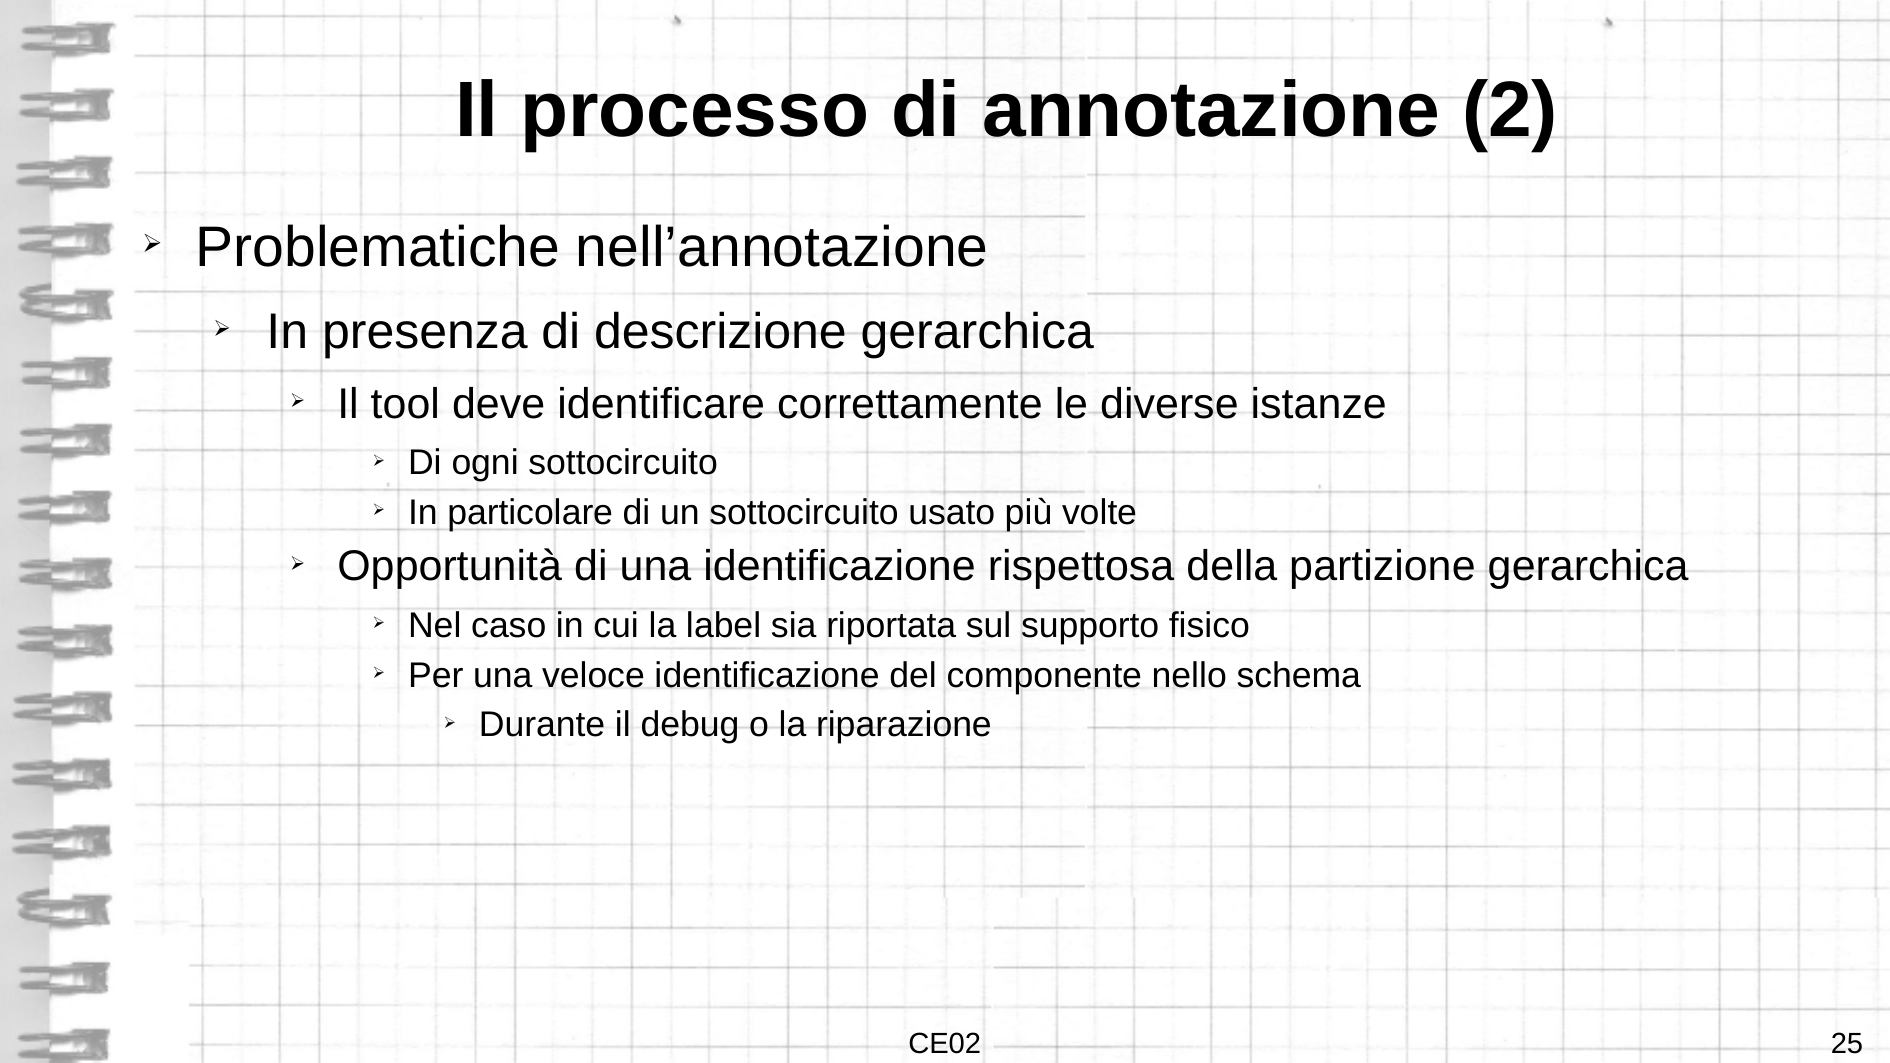

# Il processo di annotazione (2)
Problematiche nell’annotazione
In presenza di descrizione gerarchica
Il tool deve identificare correttamente le diverse istanze
Di ogni sottocircuito
In particolare di un sottocircuito usato più volte
Opportunità di una identificazione rispettosa della partizione gerarchica
Nel caso in cui la label sia riportata sul supporto fisico
Per una veloce identificazione del componente nello schema
Durante il debug o la riparazione
CE02
25